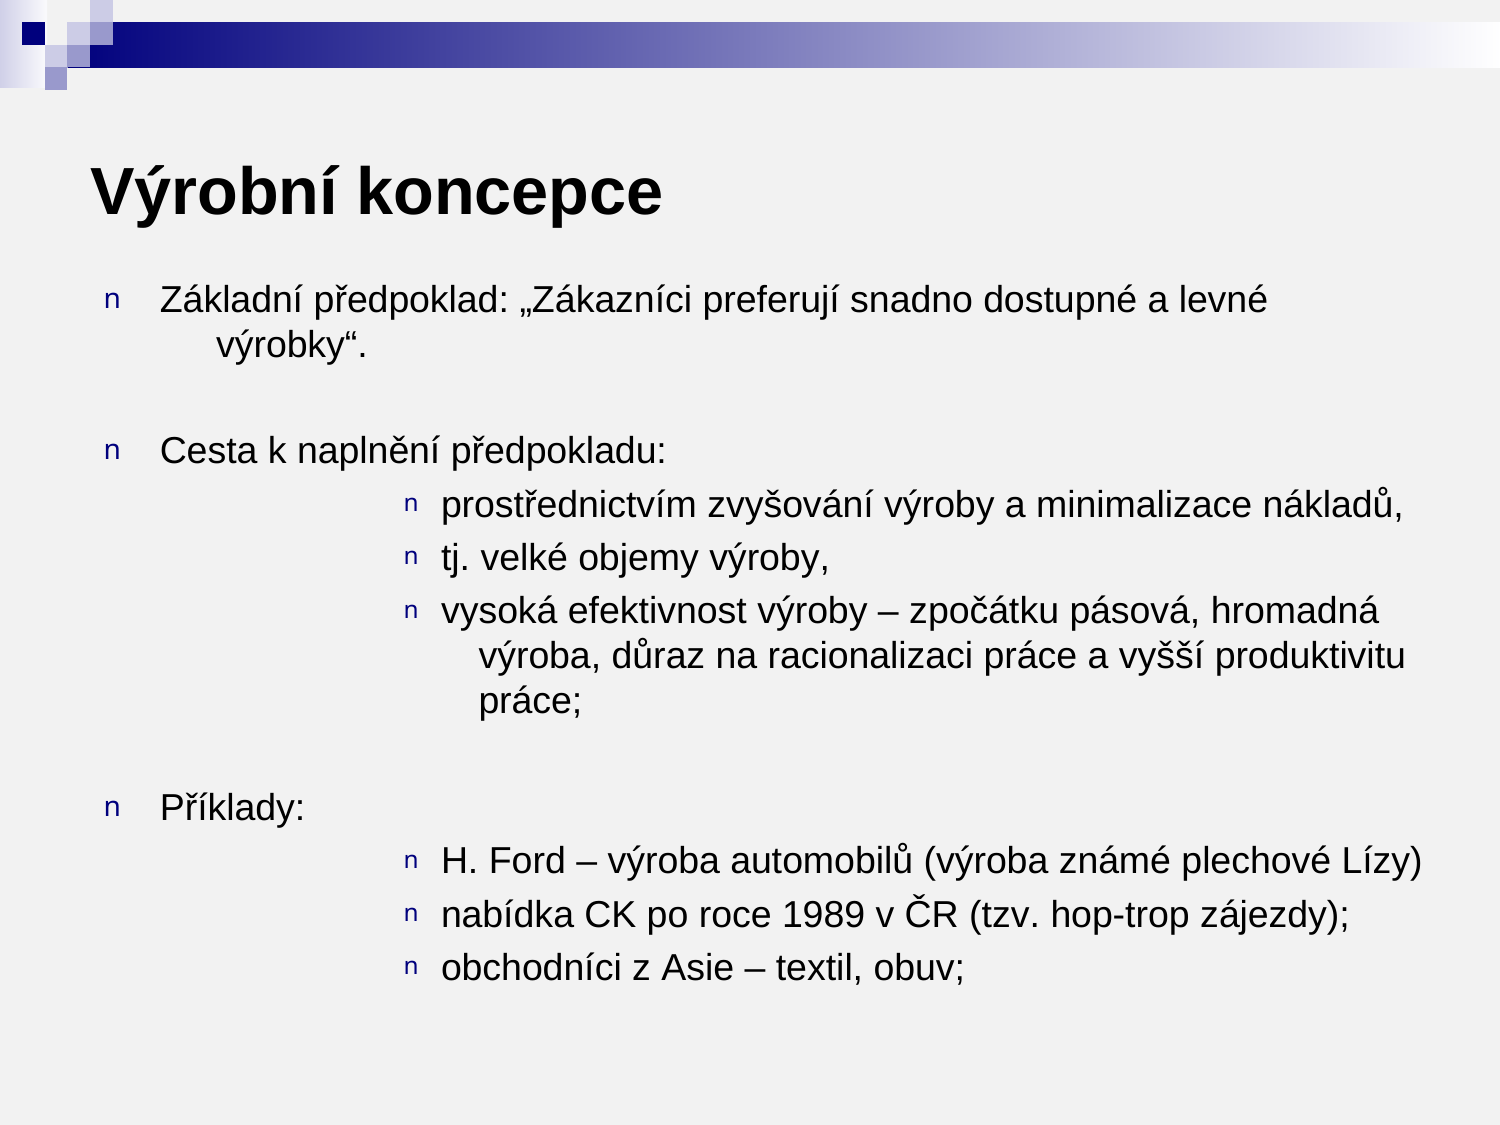

# Výrobní koncepce
Základní předpoklad: „Zákazníci preferují snadno dostupné a levné výrobky“.
Cesta k naplnění předpokladu:
prostřednictvím zvyšování výroby a minimalizace nákladů,
tj. velké objemy výroby,
vysoká efektivnost výroby – zpočátku pásová, hromadná výroba, důraz na racionalizaci práce a vyšší produktivitu práce;
Příklady:
H. Ford – výroba automobilů (výroba známé plechové Lízy)
nabídka CK po roce 1989 v ČR (tzv. hop-trop zájezdy);
obchodníci z Asie – textil, obuv;